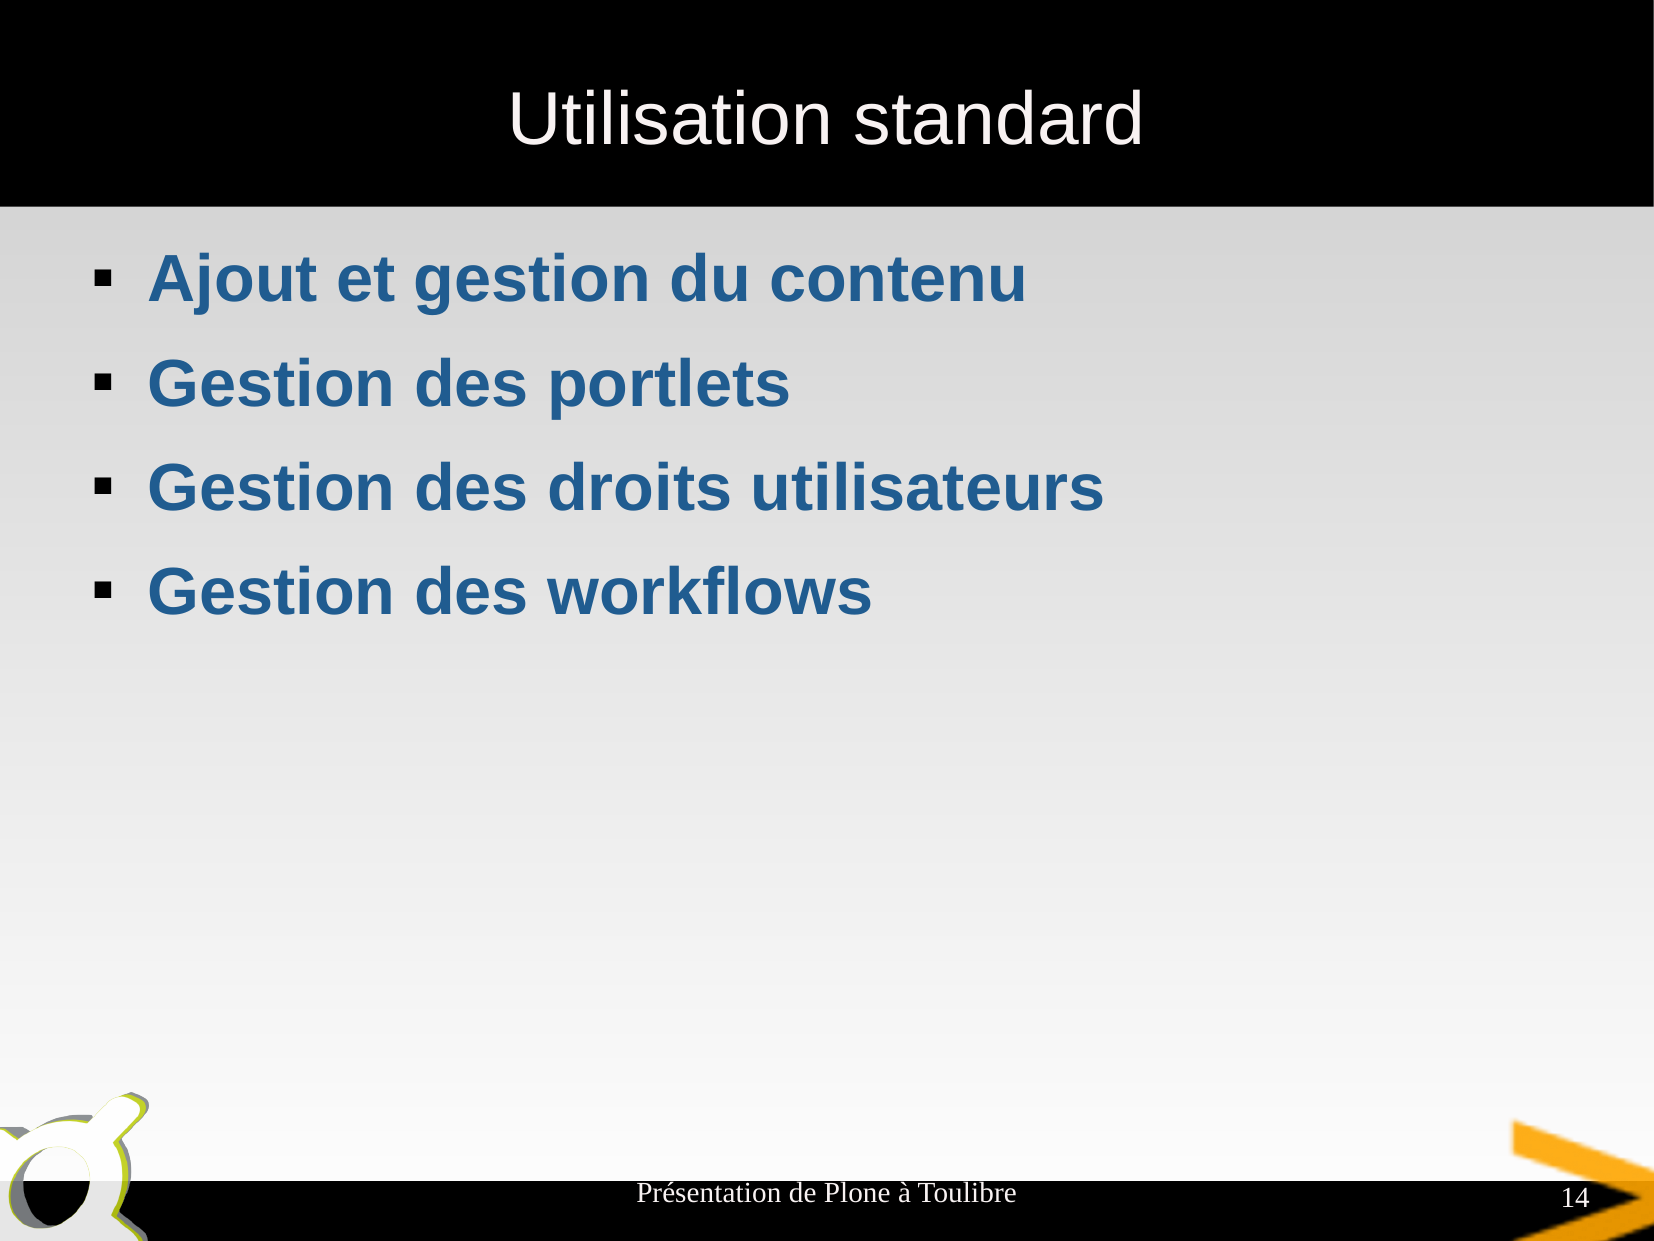

# Utilisation standard
Ajout et gestion du contenu
Gestion des portlets
Gestion des droits utilisateurs
Gestion des workflows
Présentation de Plone à Toulibre
14